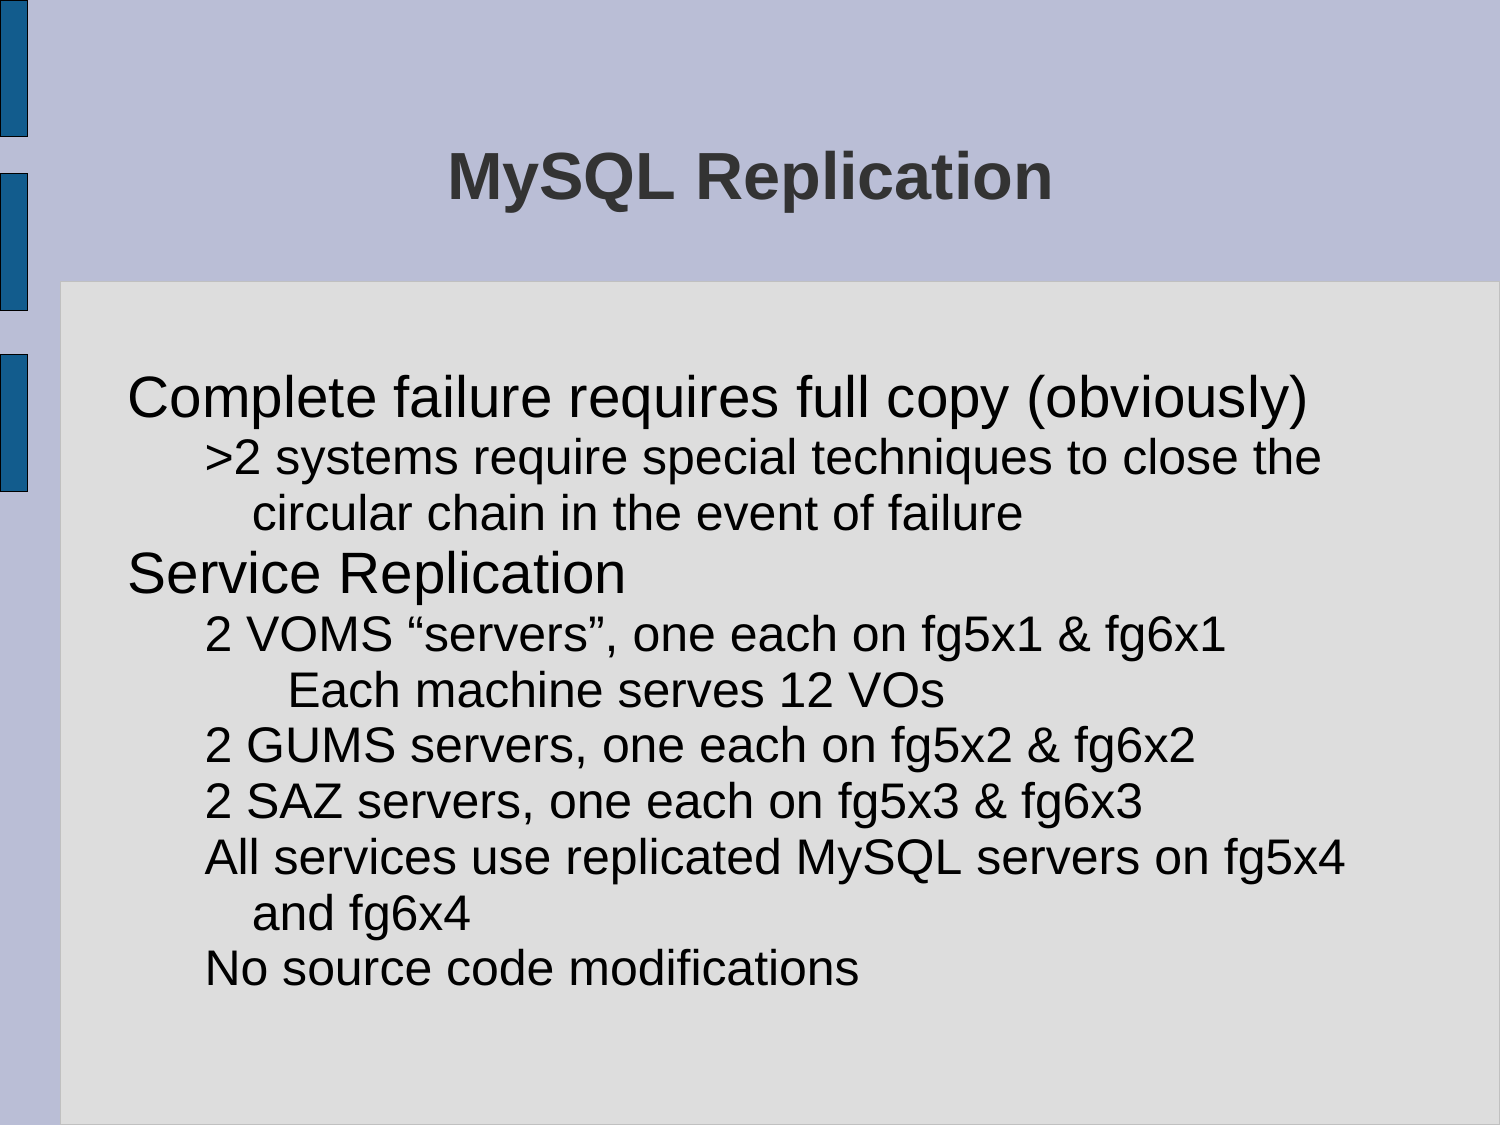

# MySQL Replication
Complete failure requires full copy (obviously)
>2 systems require special techniques to close the circular chain in the event of failure
Service Replication
2 VOMS “servers”, one each on fg5x1 & fg6x1
Each machine serves 12 VOs
2 GUMS servers, one each on fg5x2 & fg6x2
2 SAZ servers, one each on fg5x3 & fg6x3
All services use replicated MySQL servers on fg5x4 and fg6x4
No source code modifications